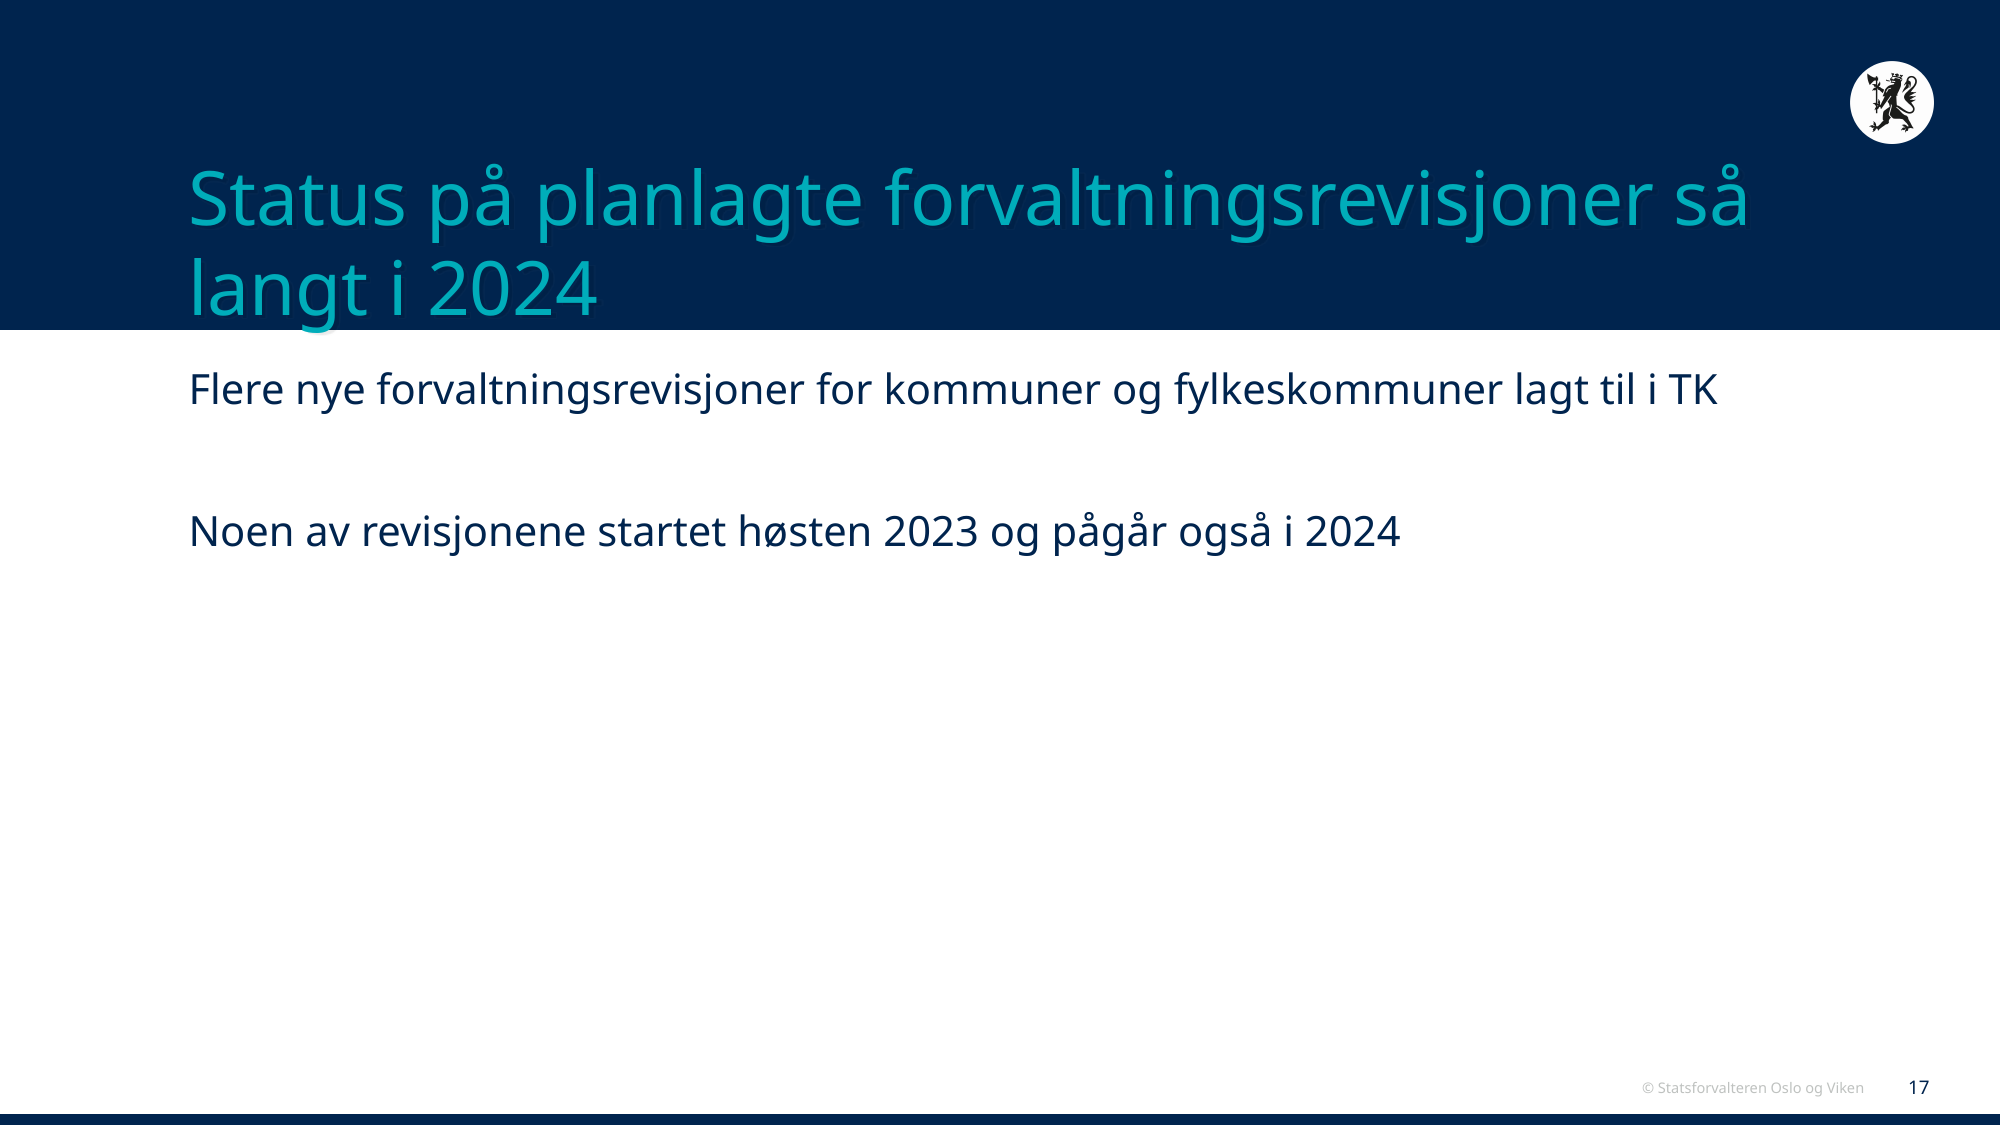

# Status på planlagte forvaltningsrevisjoner så langt i 2024
Flere nye forvaltningsrevisjoner for kommuner og fylkeskommuner lagt til i TK
Noen av revisjonene startet høsten 2023 og pågår også i 2024